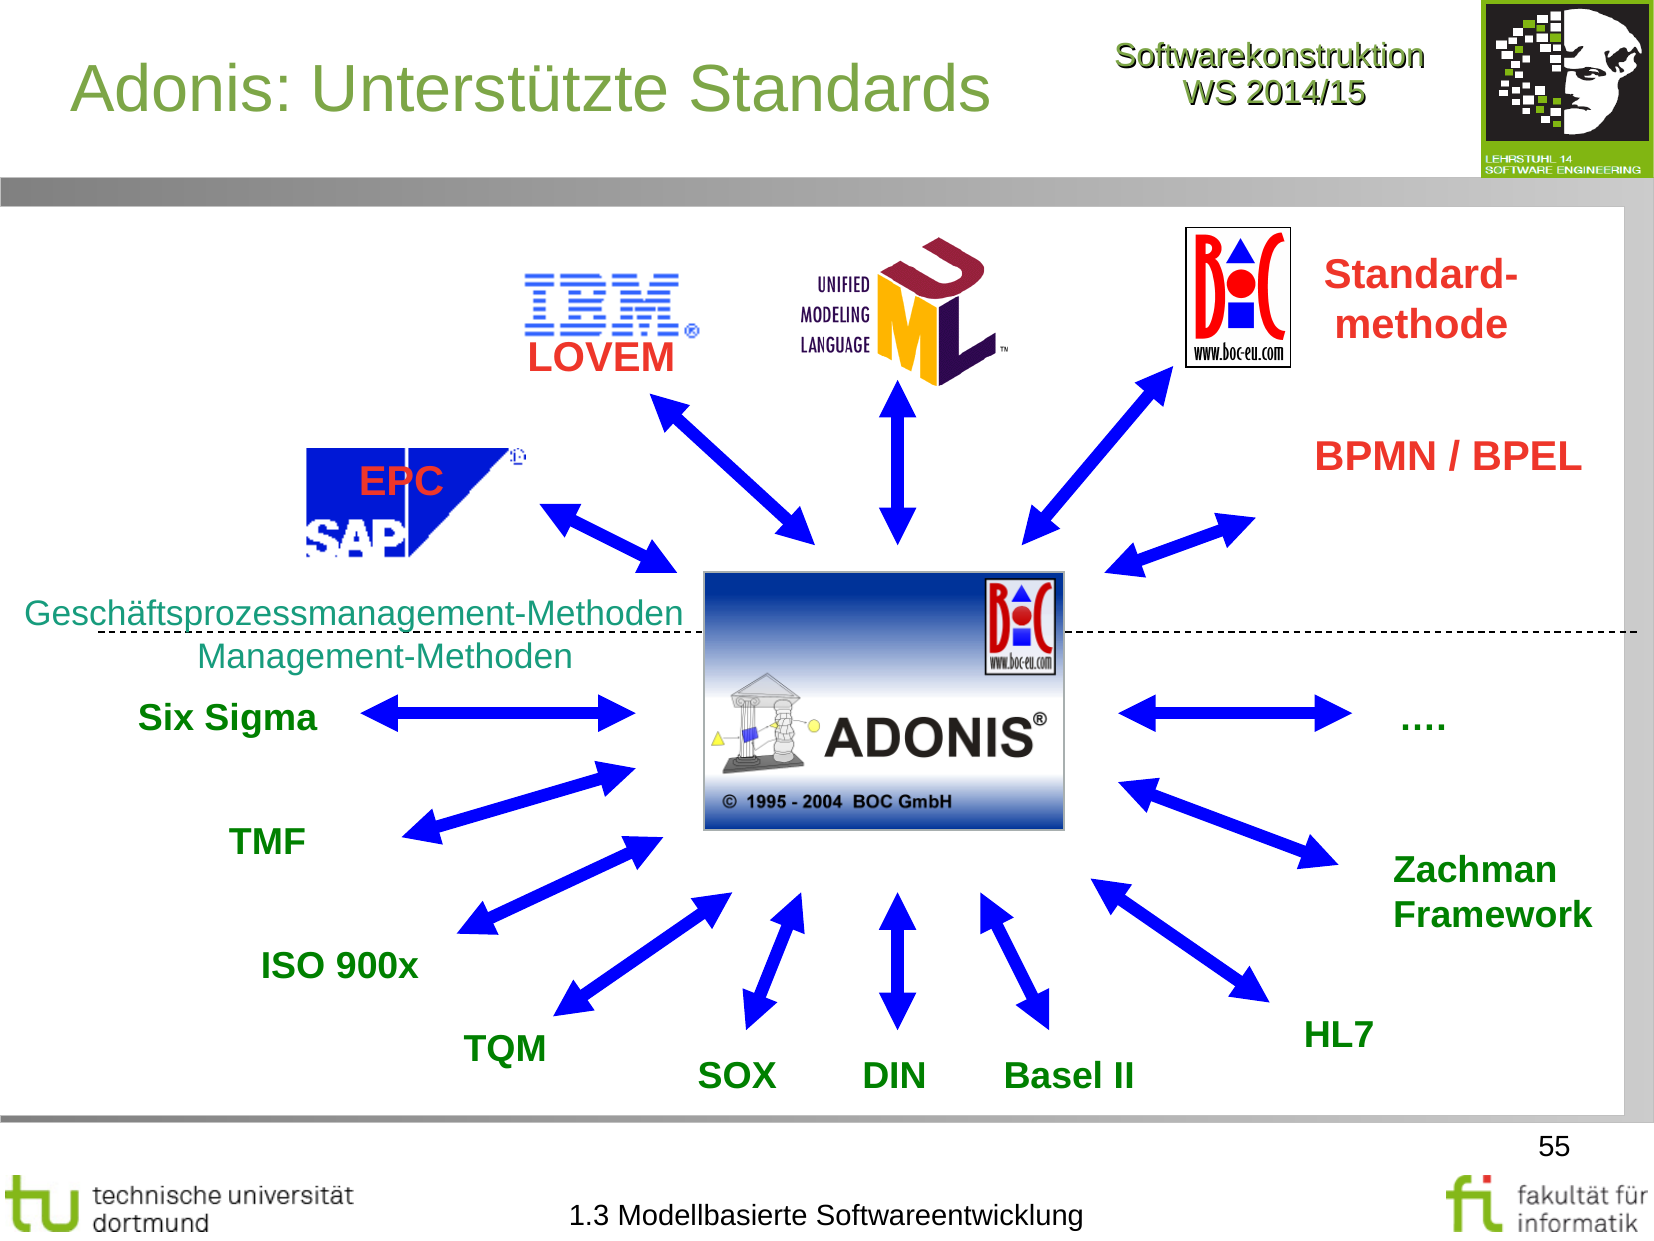

# Adonis: Unterstützte Standards
Standard-
methode
LOVEM
BPMN / BPEL
EPC
Geschäftsprozessmanagement-Methoden
Management-Methoden
Six Sigma
….
TMF
Zachman
Framework
ISO 900x
HL7
TQM
SOX
DIN
Basel II
55
1.3 Modellbasierte Softwareentwicklung